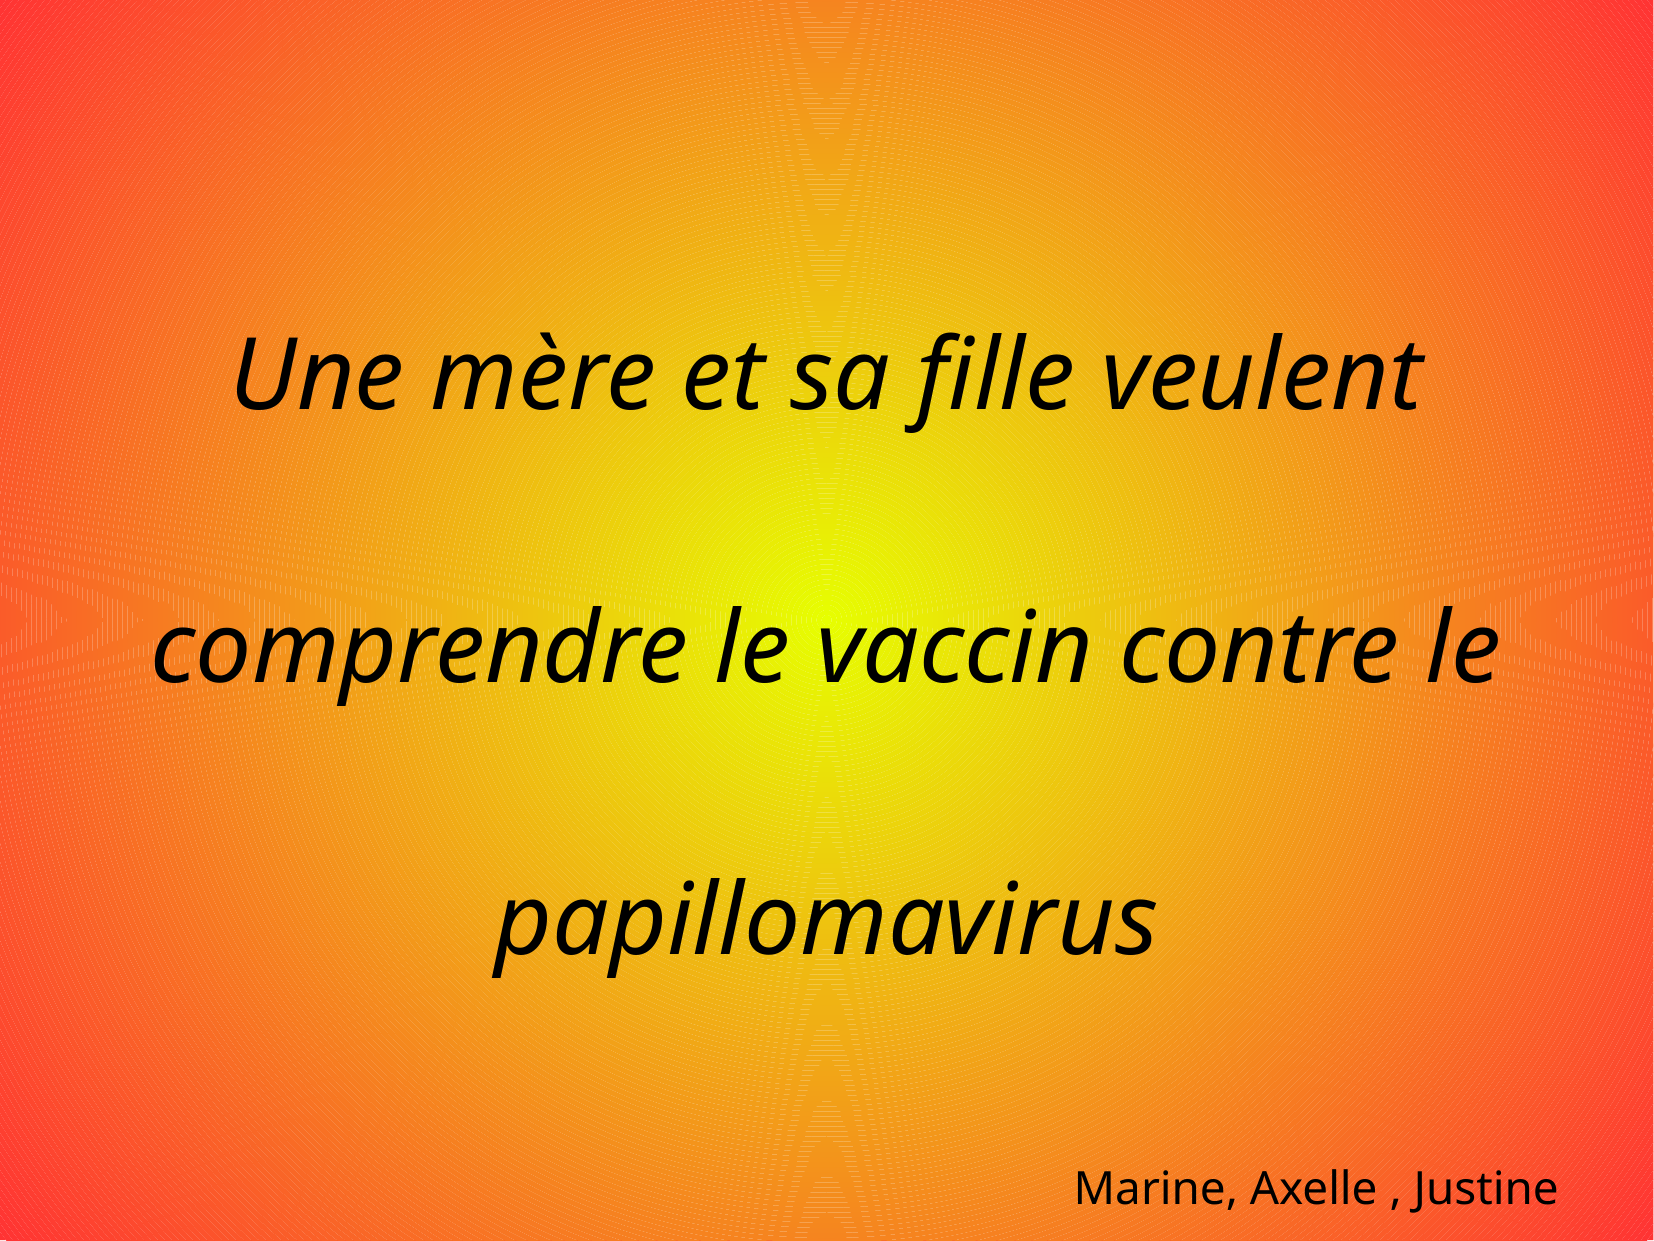

Une mère et sa fille veulent
 comprendre le vaccin contre le
papillomavirus
Marine, Axelle , Justine